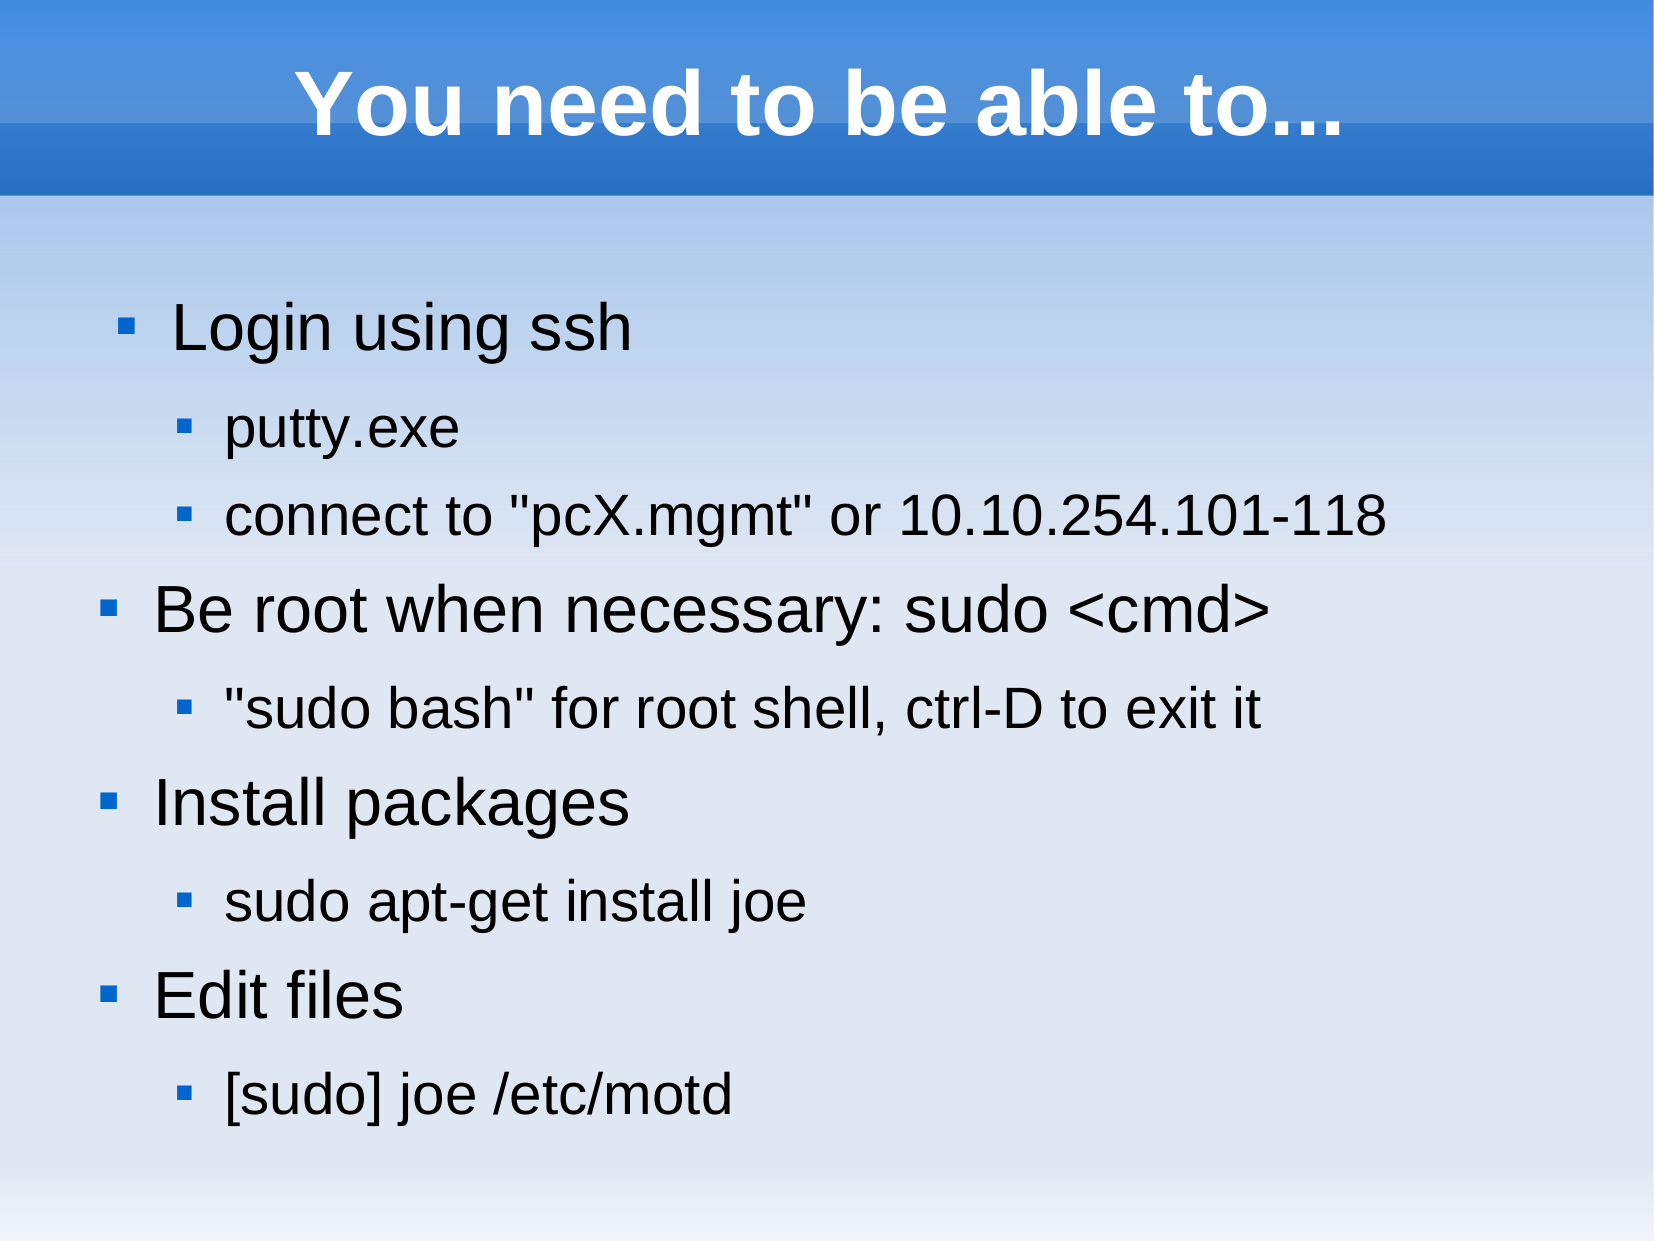

# You need to be able to...
Login using ssh
putty.exe
connect to "pcX.mgmt" or 10.10.254.101-118
Be root when necessary: sudo <cmd>
"sudo bash" for root shell, ctrl-D to exit it
Install packages
sudo apt-get install joe
Edit files
[sudo] joe /etc/motd